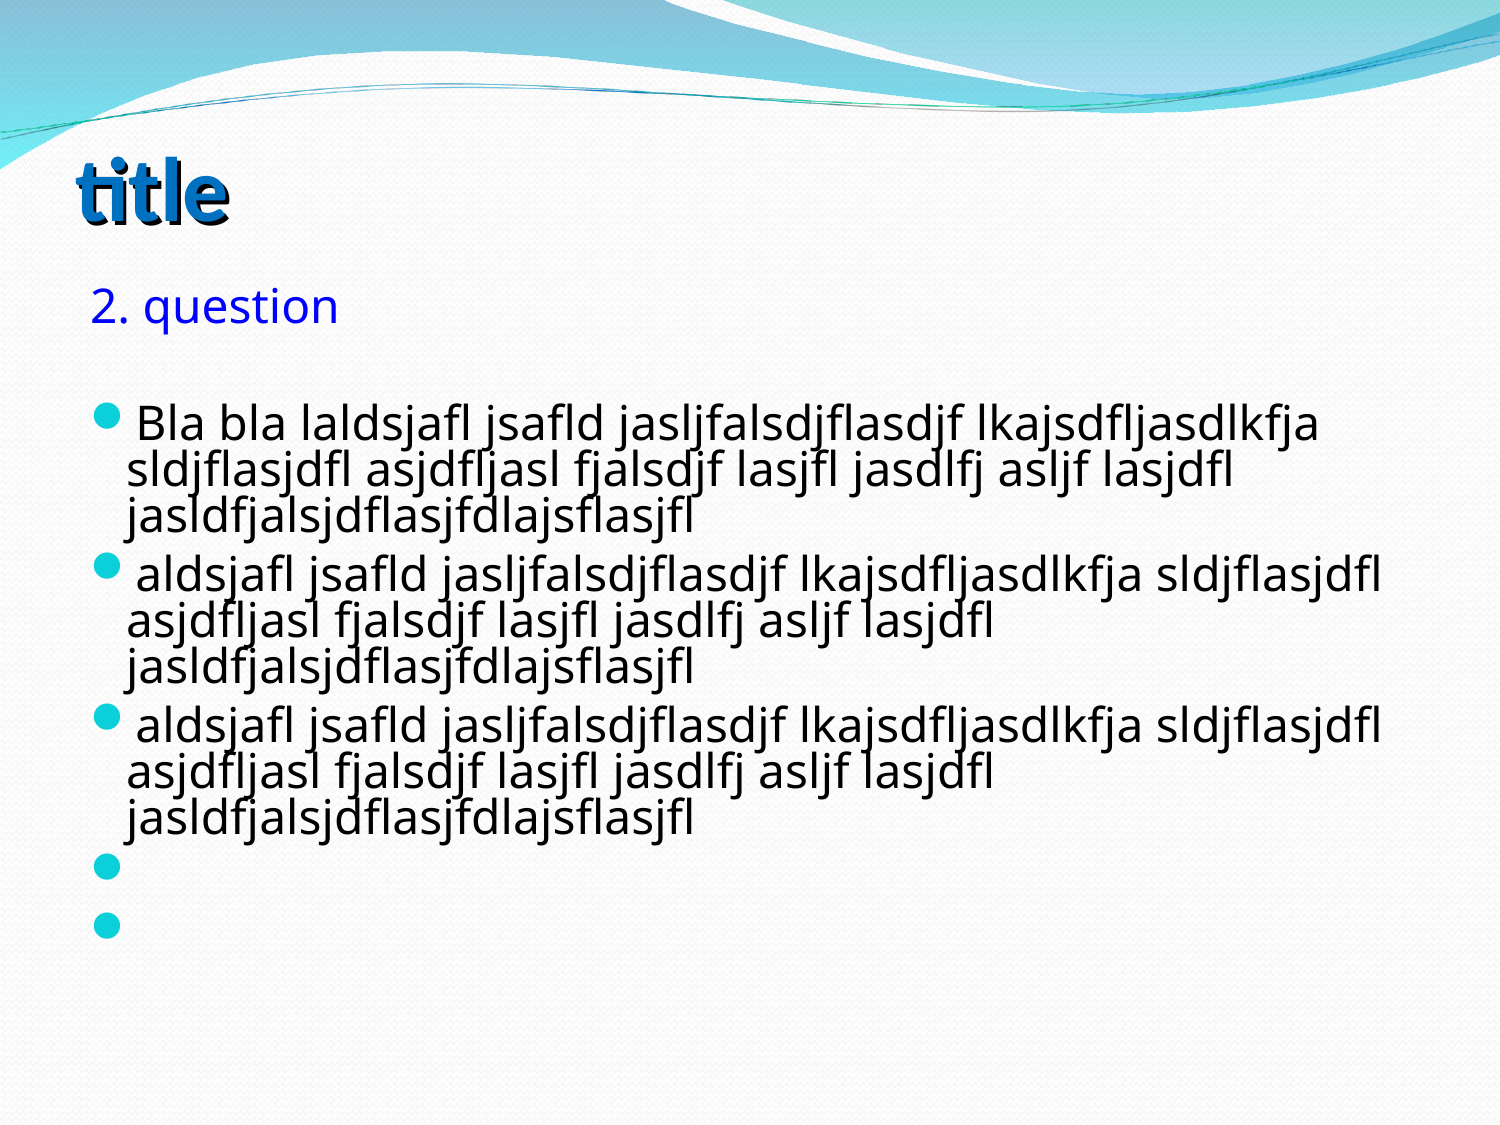

# title
2. question
Bla bla laldsjafl jsafld jasljfalsdjflasdjf lkajsdfljasdlkfja sldjflasjdfl asjdfljasl fjalsdjf lasjfl jasdlfj asljf lasjdfl jasldfjalsjdflasjfdlajsflasjfl
aldsjafl jsafld jasljfalsdjflasdjf lkajsdfljasdlkfja sldjflasjdfl asjdfljasl fjalsdjf lasjfl jasdlfj asljf lasjdfl jasldfjalsjdflasjfdlajsflasjfl
aldsjafl jsafld jasljfalsdjflasdjf lkajsdfljasdlkfja sldjflasjdfl asjdfljasl fjalsdjf lasjfl jasdlfj asljf lasjdfl jasldfjalsjdflasjfdlajsflasjfl